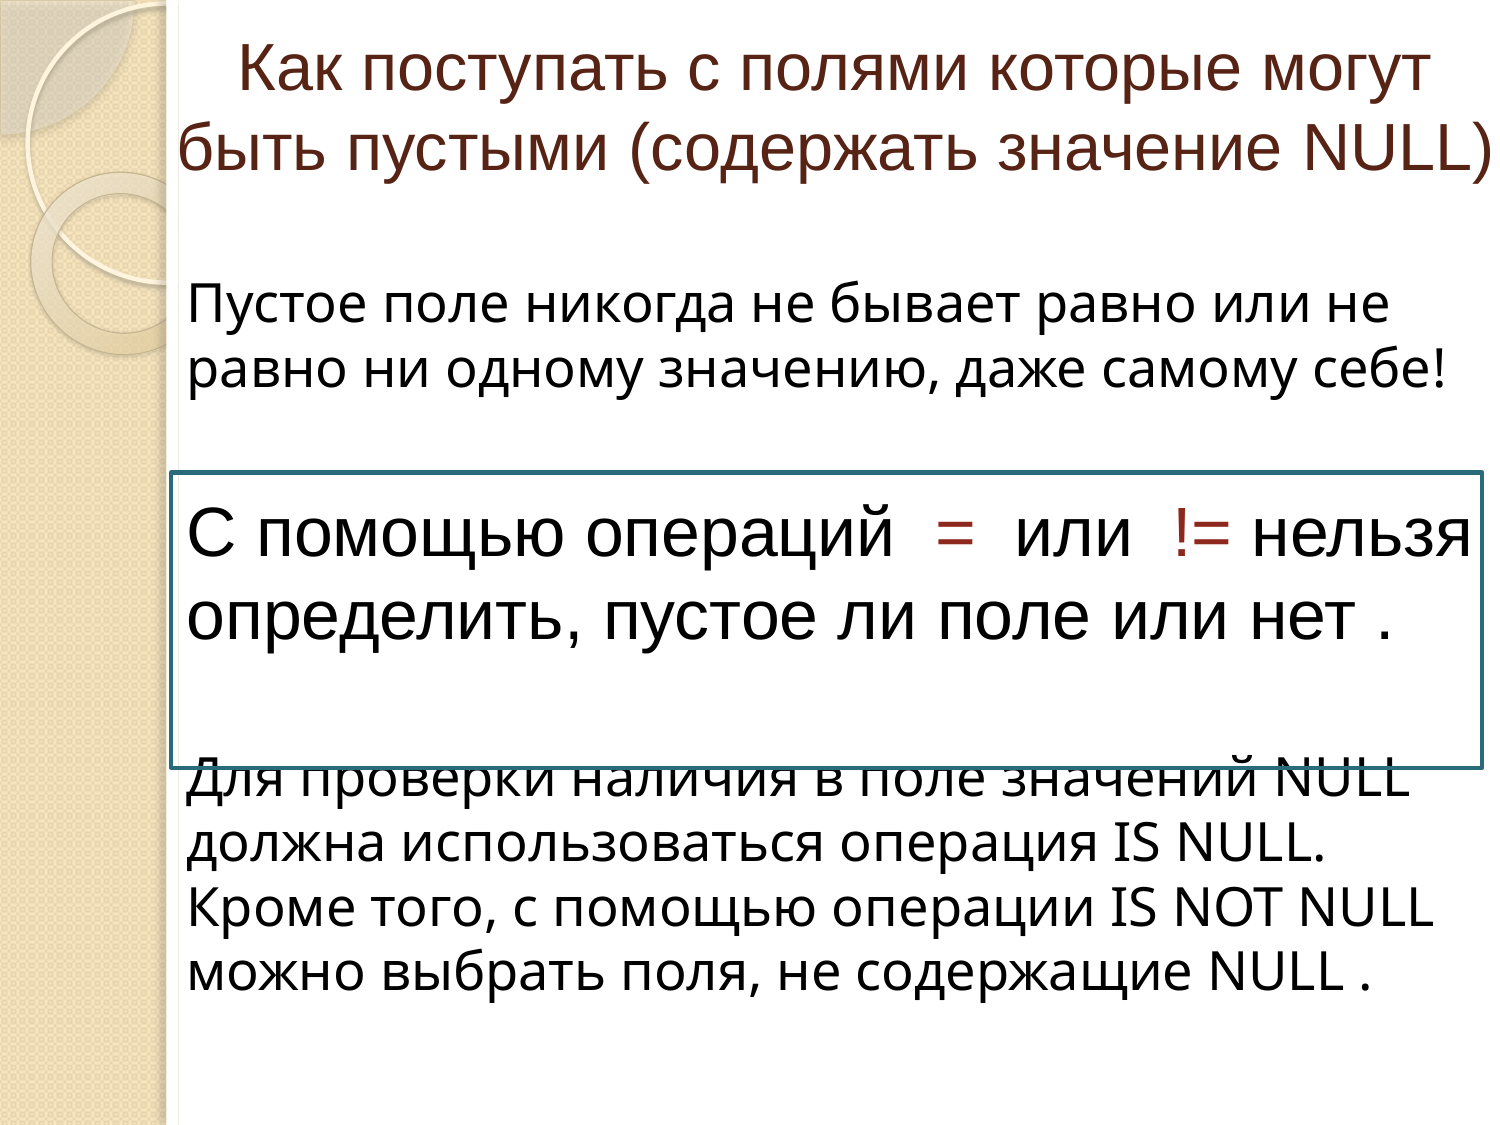

Как поступать с полями которые могут быть пустыми (содержать значение NULL)
# Пустое поле никогда не бывает равно или не равно ни одному значению, даже самому себе!
C помощью операций = или != нельзя определить, пустое ли поле или нет .
Для проверки наличия в поле значений NULL должна использоваться операция IS NULL. Кроме того, с помощью операции IS NOT NULL можно выбрать поля, не содержащие NULL .